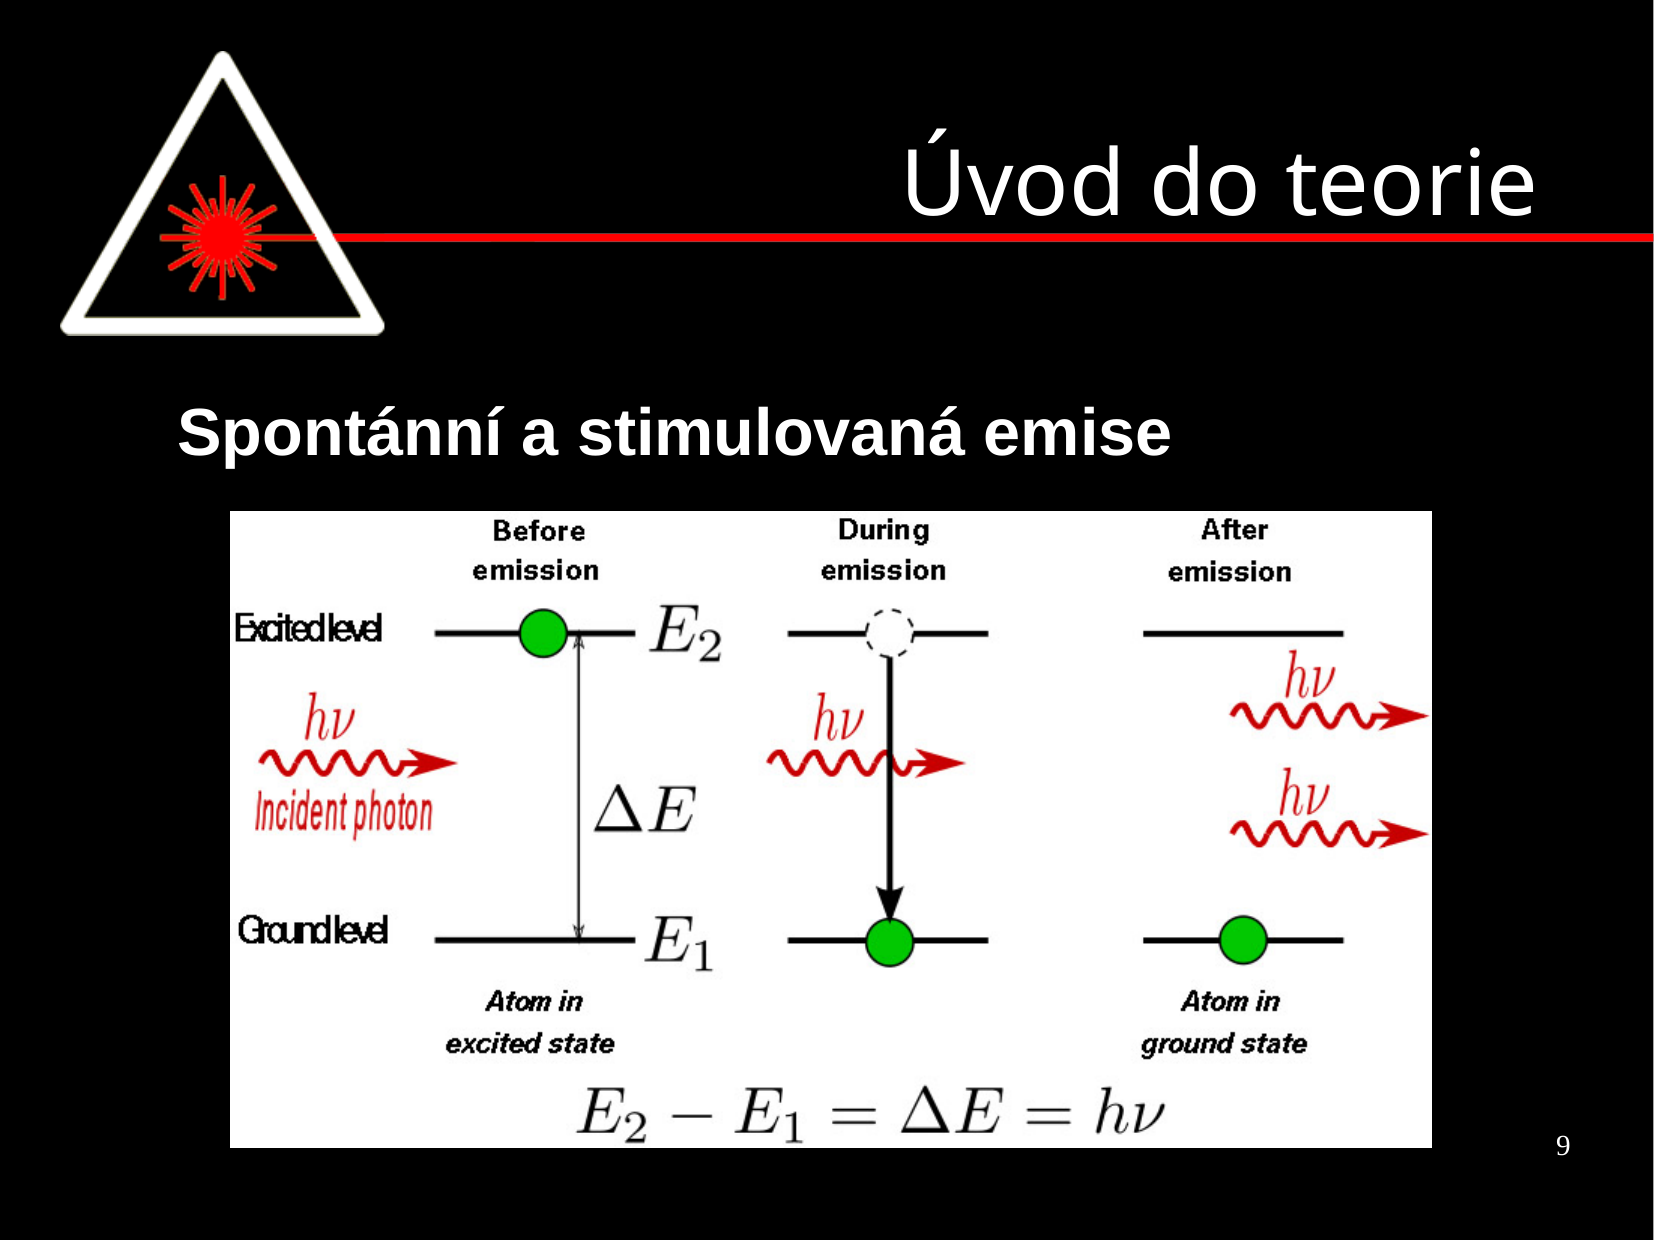

# Úvod do teorie
Spontánní a stimulovaná emise
9